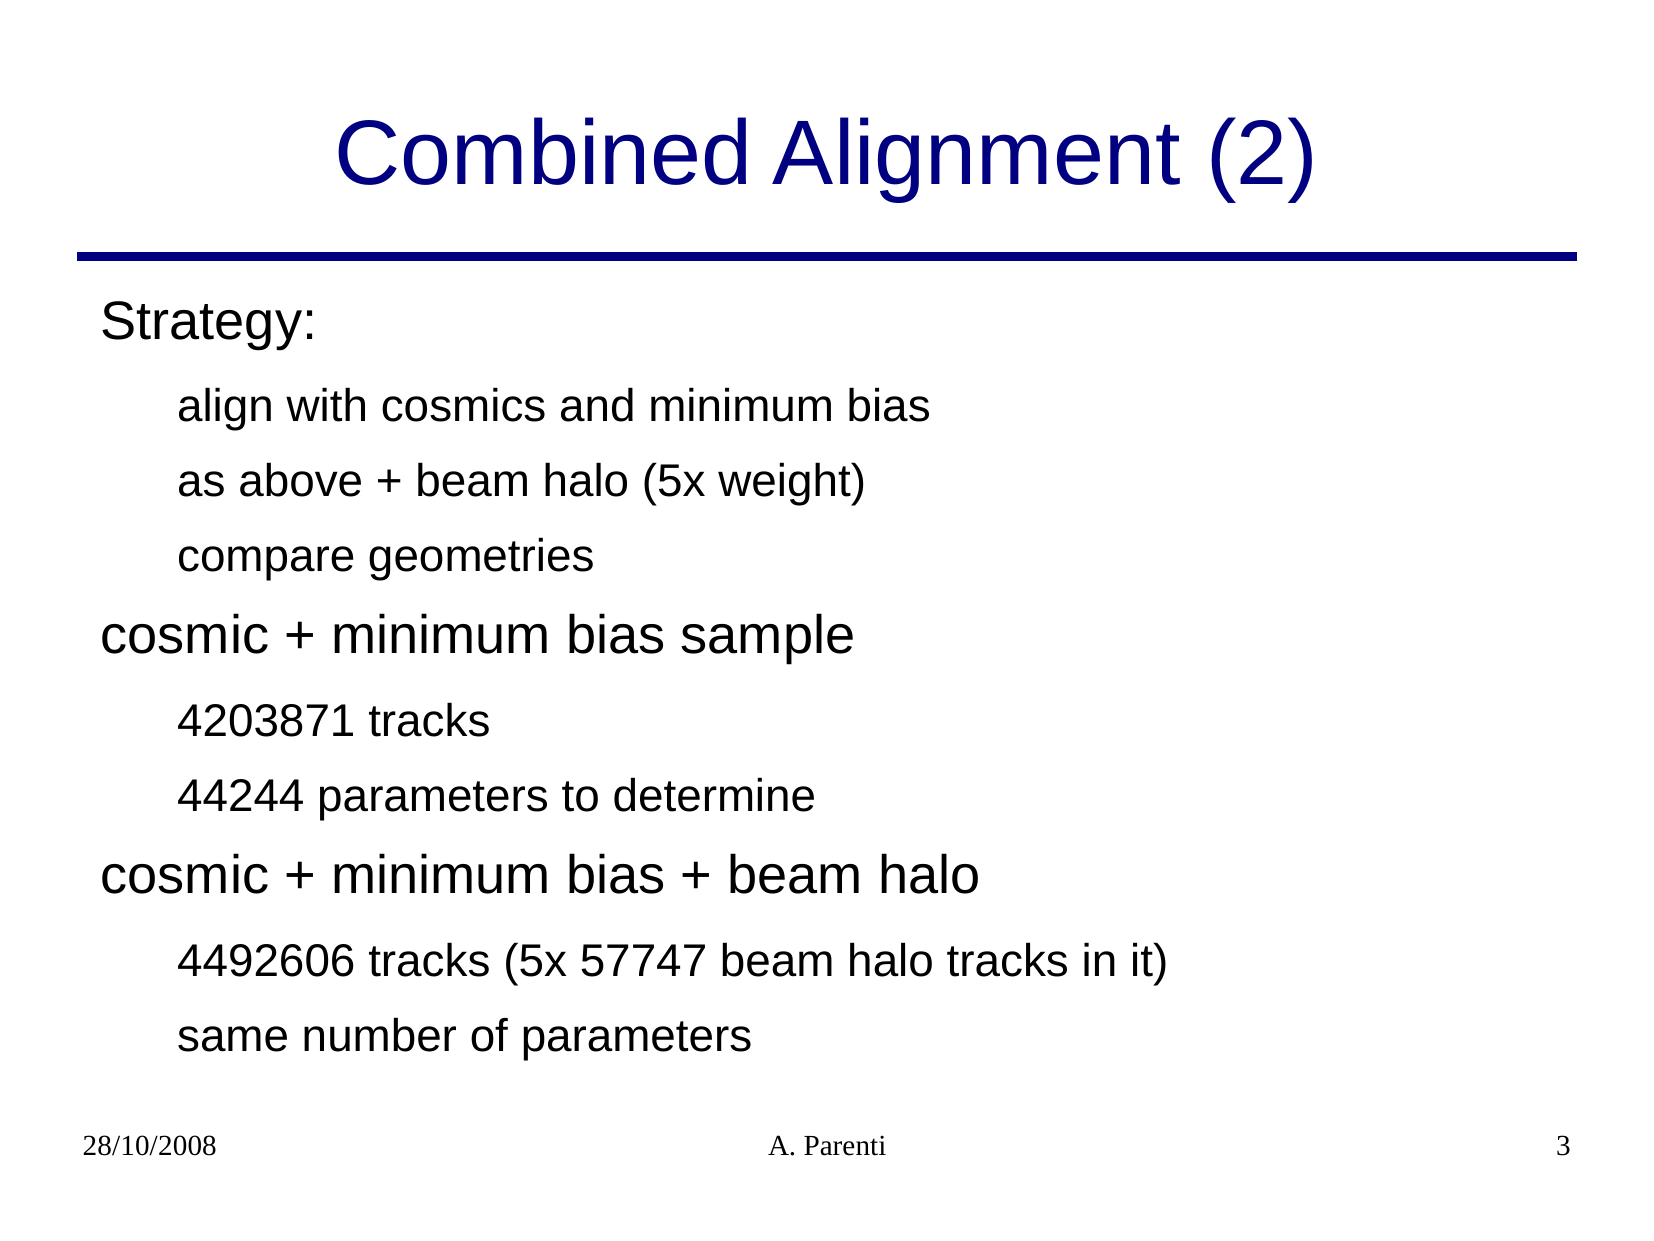

# Combined Alignment (2)
Strategy:
align with cosmics and minimum bias
as above + beam halo (5x weight)
compare geometries
cosmic + minimum bias sample
4203871 tracks
44244 parameters to determine
cosmic + minimum bias + beam halo
4492606 tracks (5x 57747 beam halo tracks in it)
same number of parameters
3